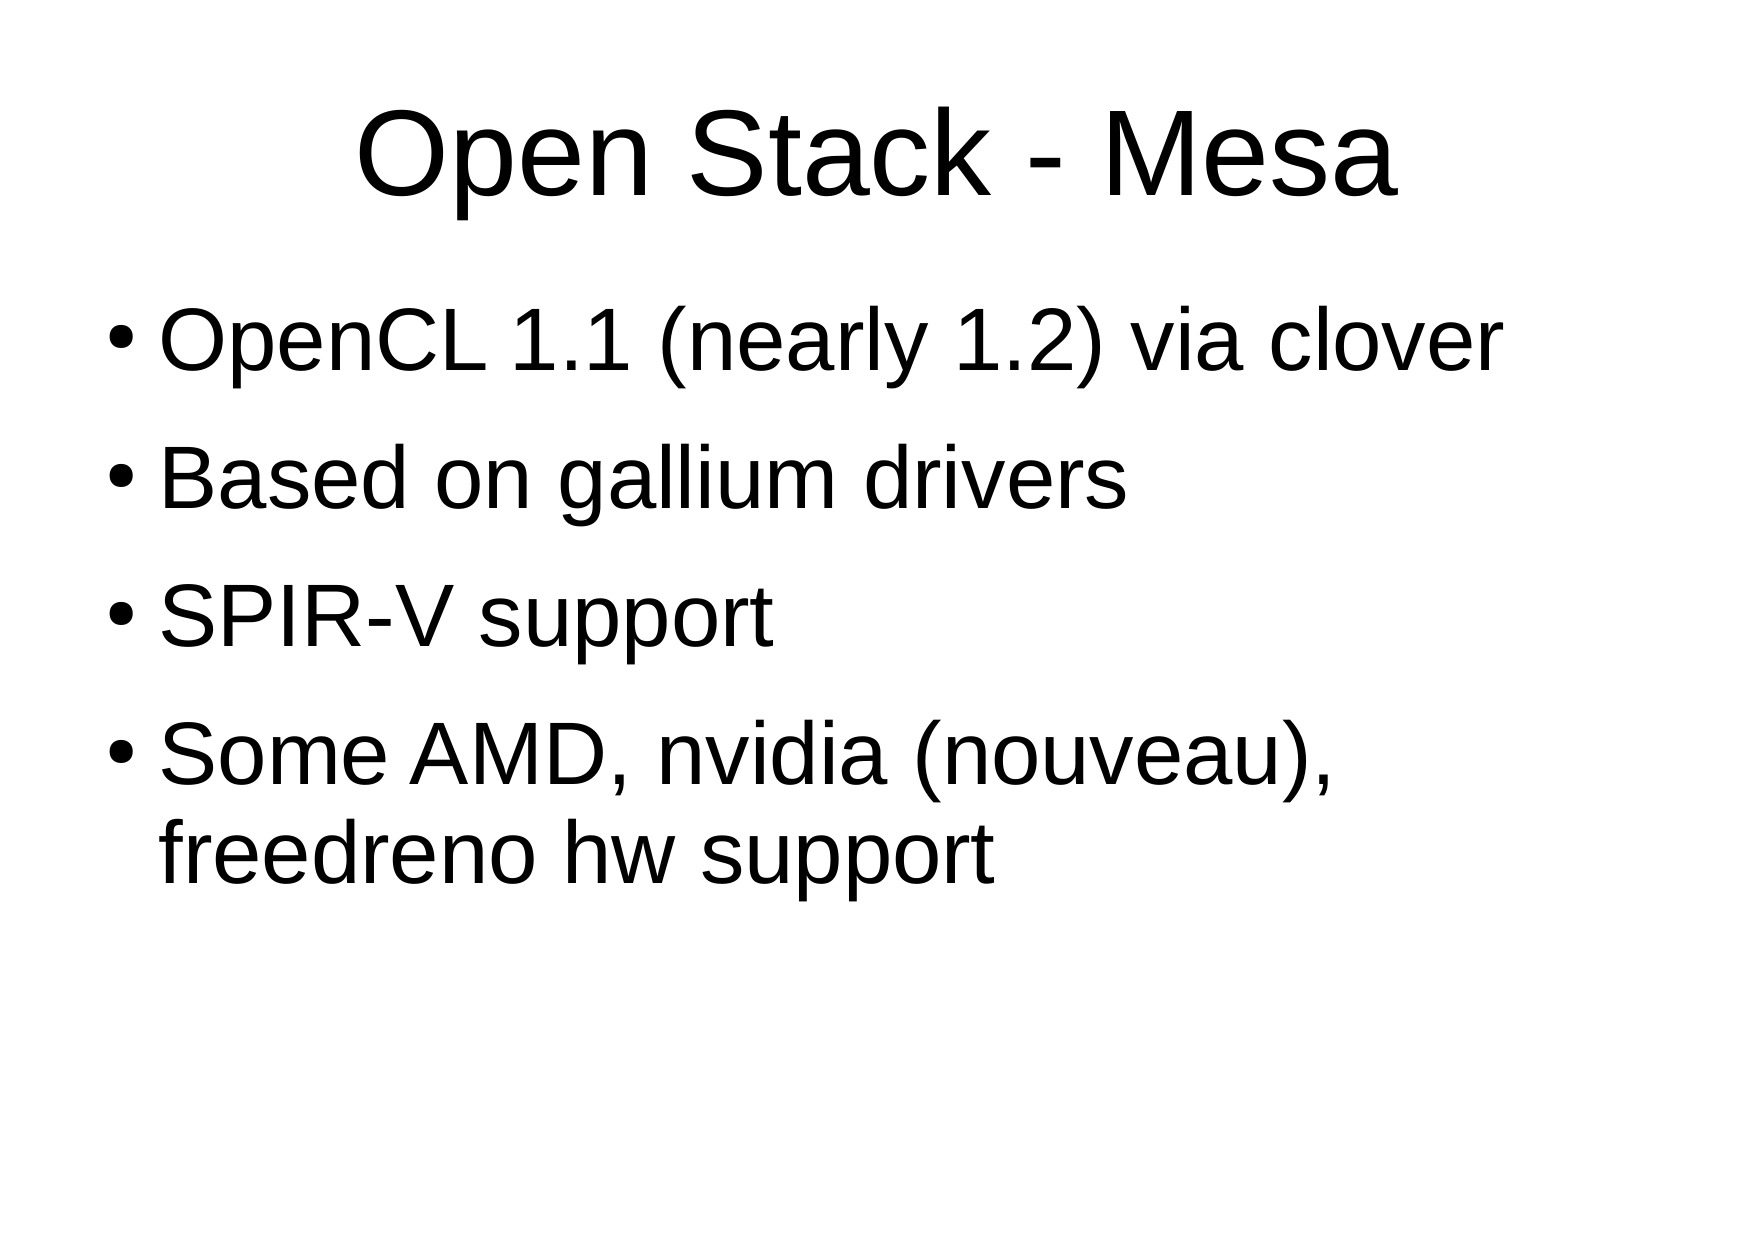

# Open Stack - Mesa
OpenCL 1.1 (nearly 1.2) via clover
Based on gallium drivers
SPIR-V support
Some AMD, nvidia (nouveau), freedreno hw support